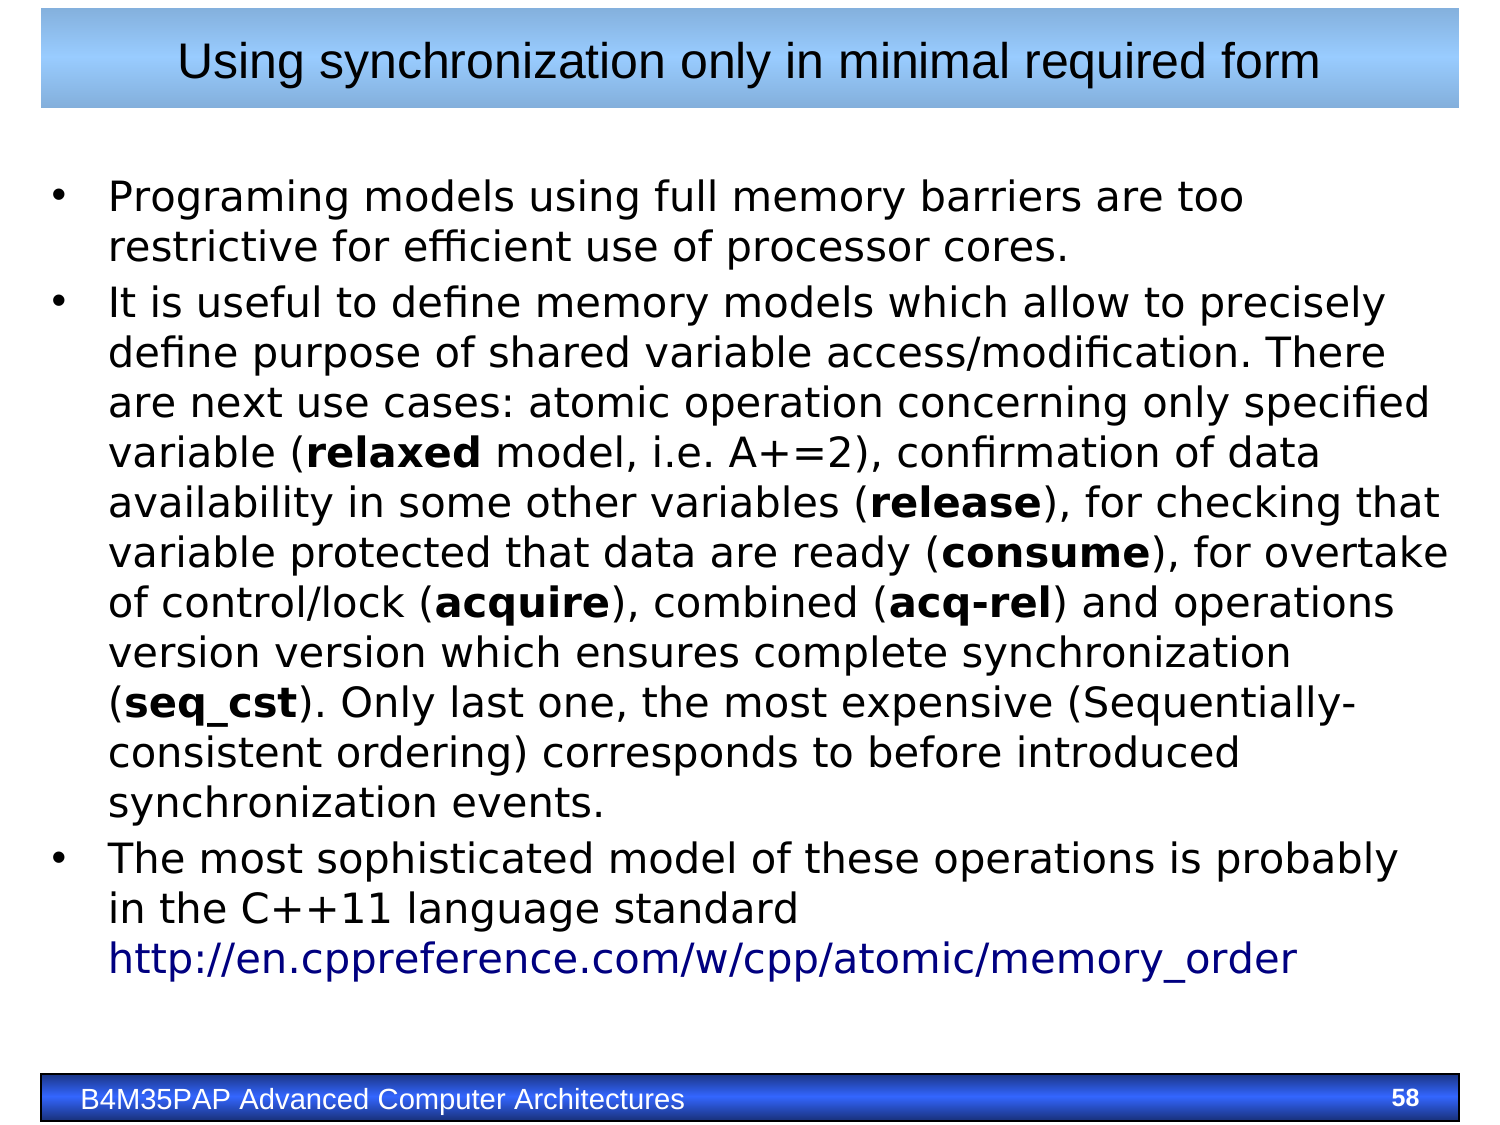

# Using synchronization only in minimal required form
Programing models using full memory barriers are too restrictive for efficient use of processor cores.
It is useful to define memory models which allow to precisely define purpose of shared variable access/modification. There are next use cases: atomic operation concerning only specified variable (relaxed model, i.e. A+=2), confirmation of data availability in some other variables (release), for checking that variable protected that data are ready (consume), for overtake of control/lock (acquire), combined (acq-rel) and operations version version which ensures complete synchronization (seq_cst). Only last one, the most expensive (Sequentially-consistent ordering) corresponds to before introduced synchronization events.
The most sophisticated model of these operations is probably in the C++11 language standardhttp://en.cppreference.com/w/cpp/atomic/memory_order